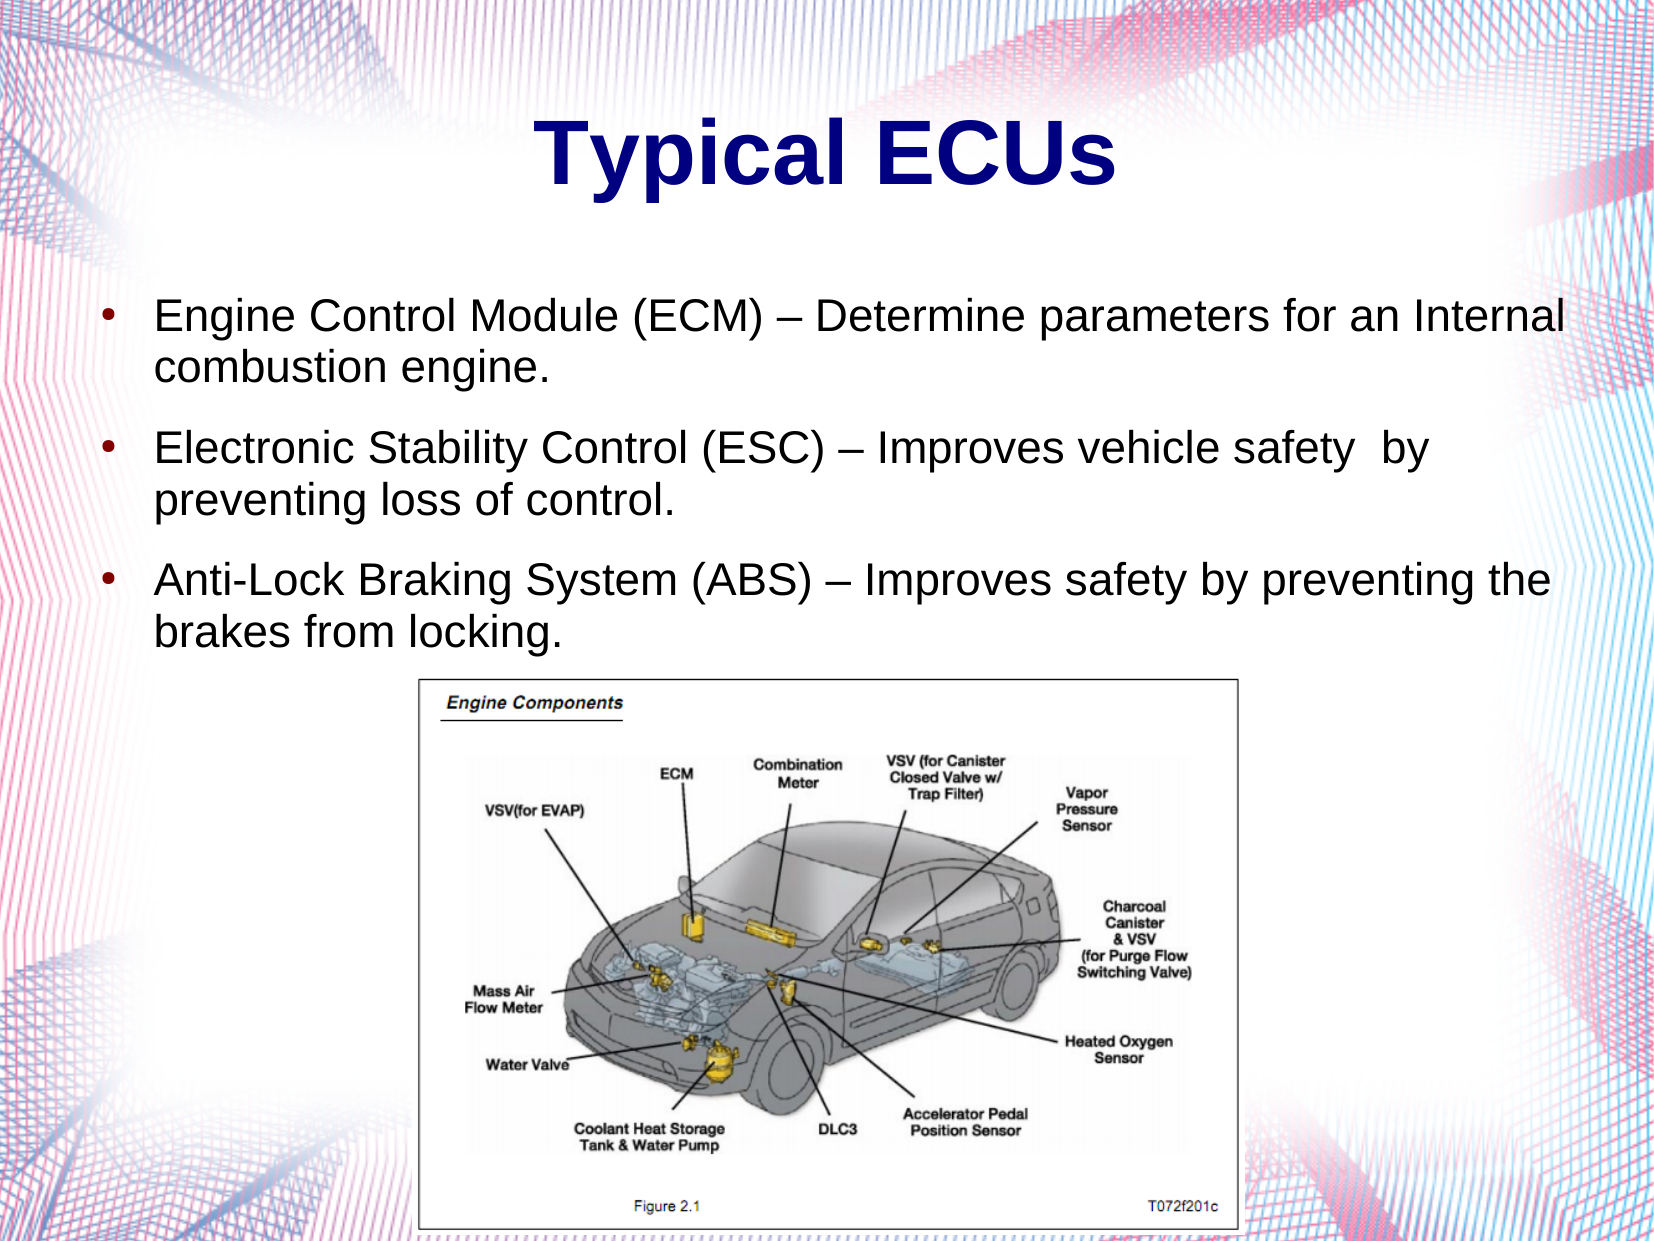

# Typical ECUs
Engine Control Module (ECM) – Determine parameters for an Internal combustion engine.
Electronic Stability Control (ESC) – Improves vehicle safety by preventing loss of control.
Anti-Lock Braking System (ABS) – Improves safety by preventing the brakes from locking.